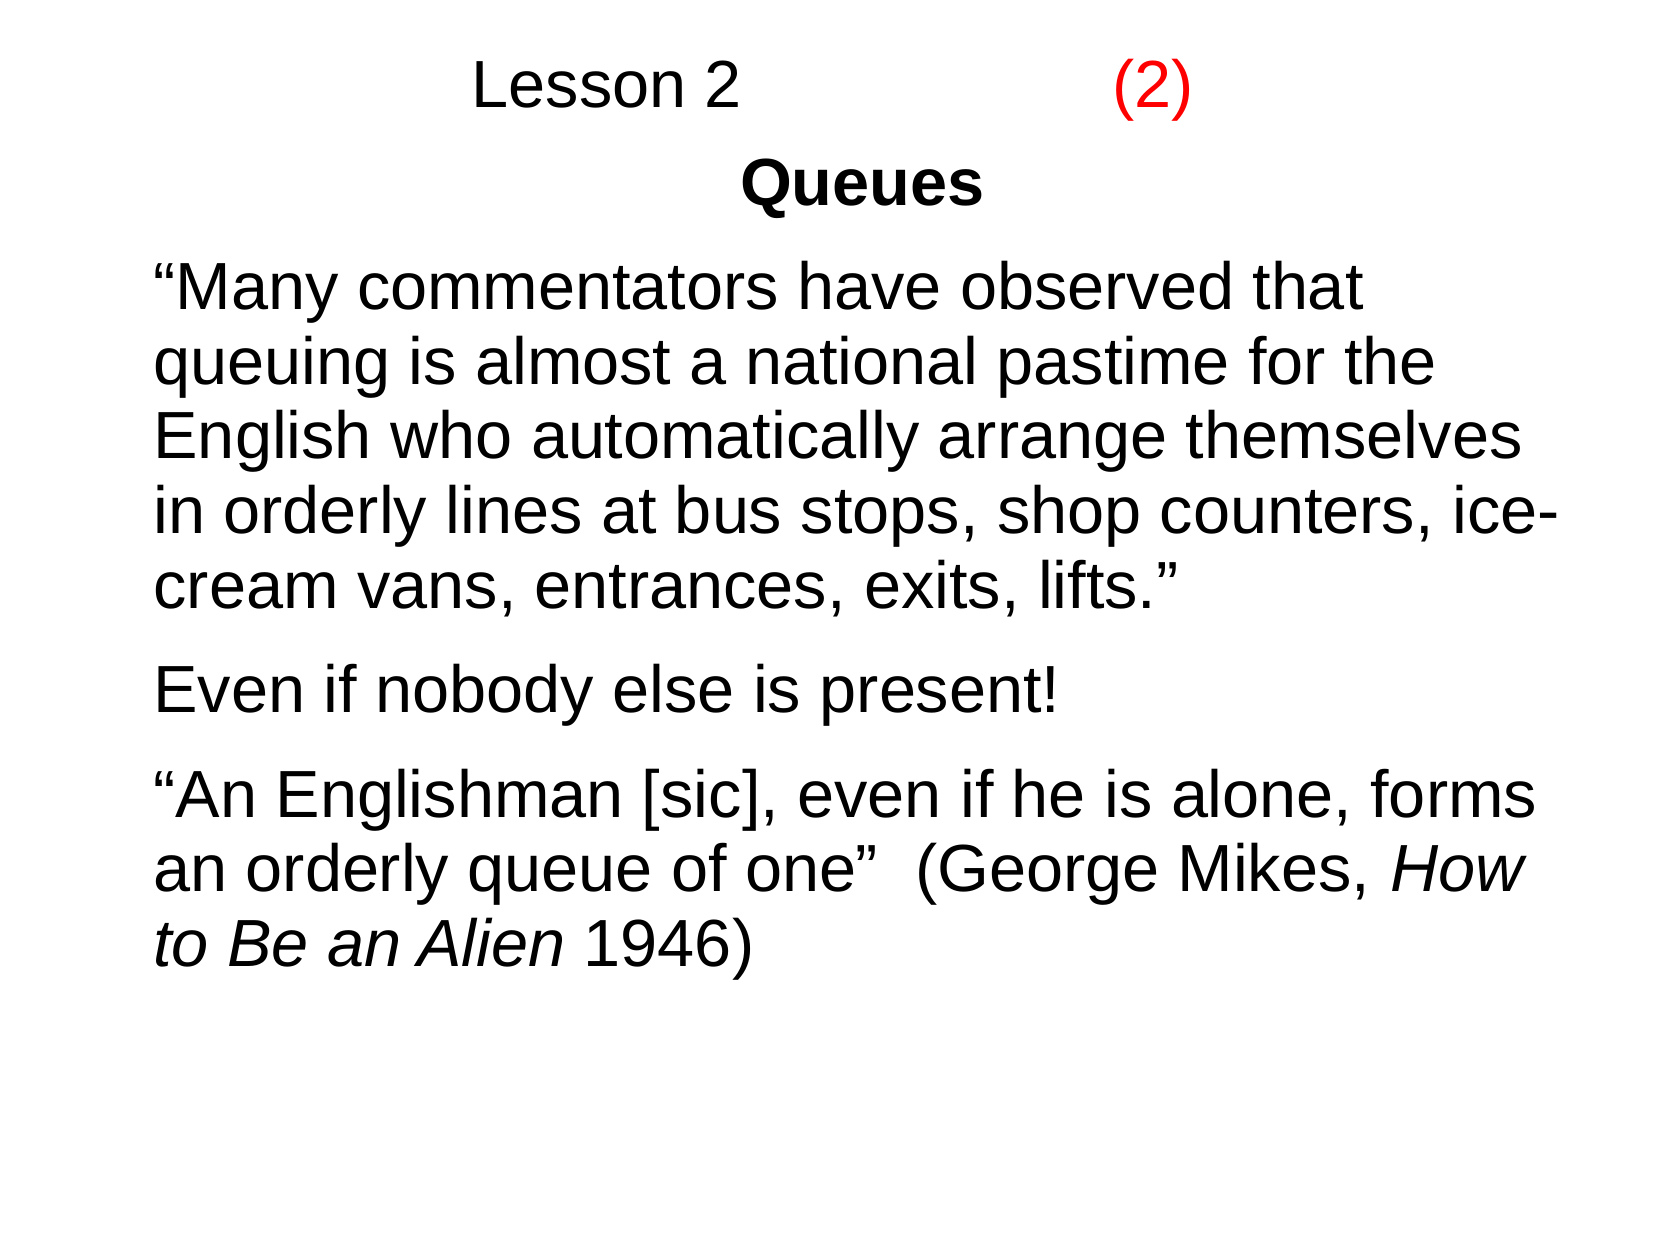

# Lesson 2 (2)
Queues
“Many commentators have observed that queuing is almost a national pastime for the English who automatically arrange themselves in orderly lines at bus stops, shop counters, ice-cream vans, entrances, exits, lifts.”
Even if nobody else is present!
“An Englishman [sic], even if he is alone, forms an orderly queue of one” (George Mikes, How to Be an Alien 1946)